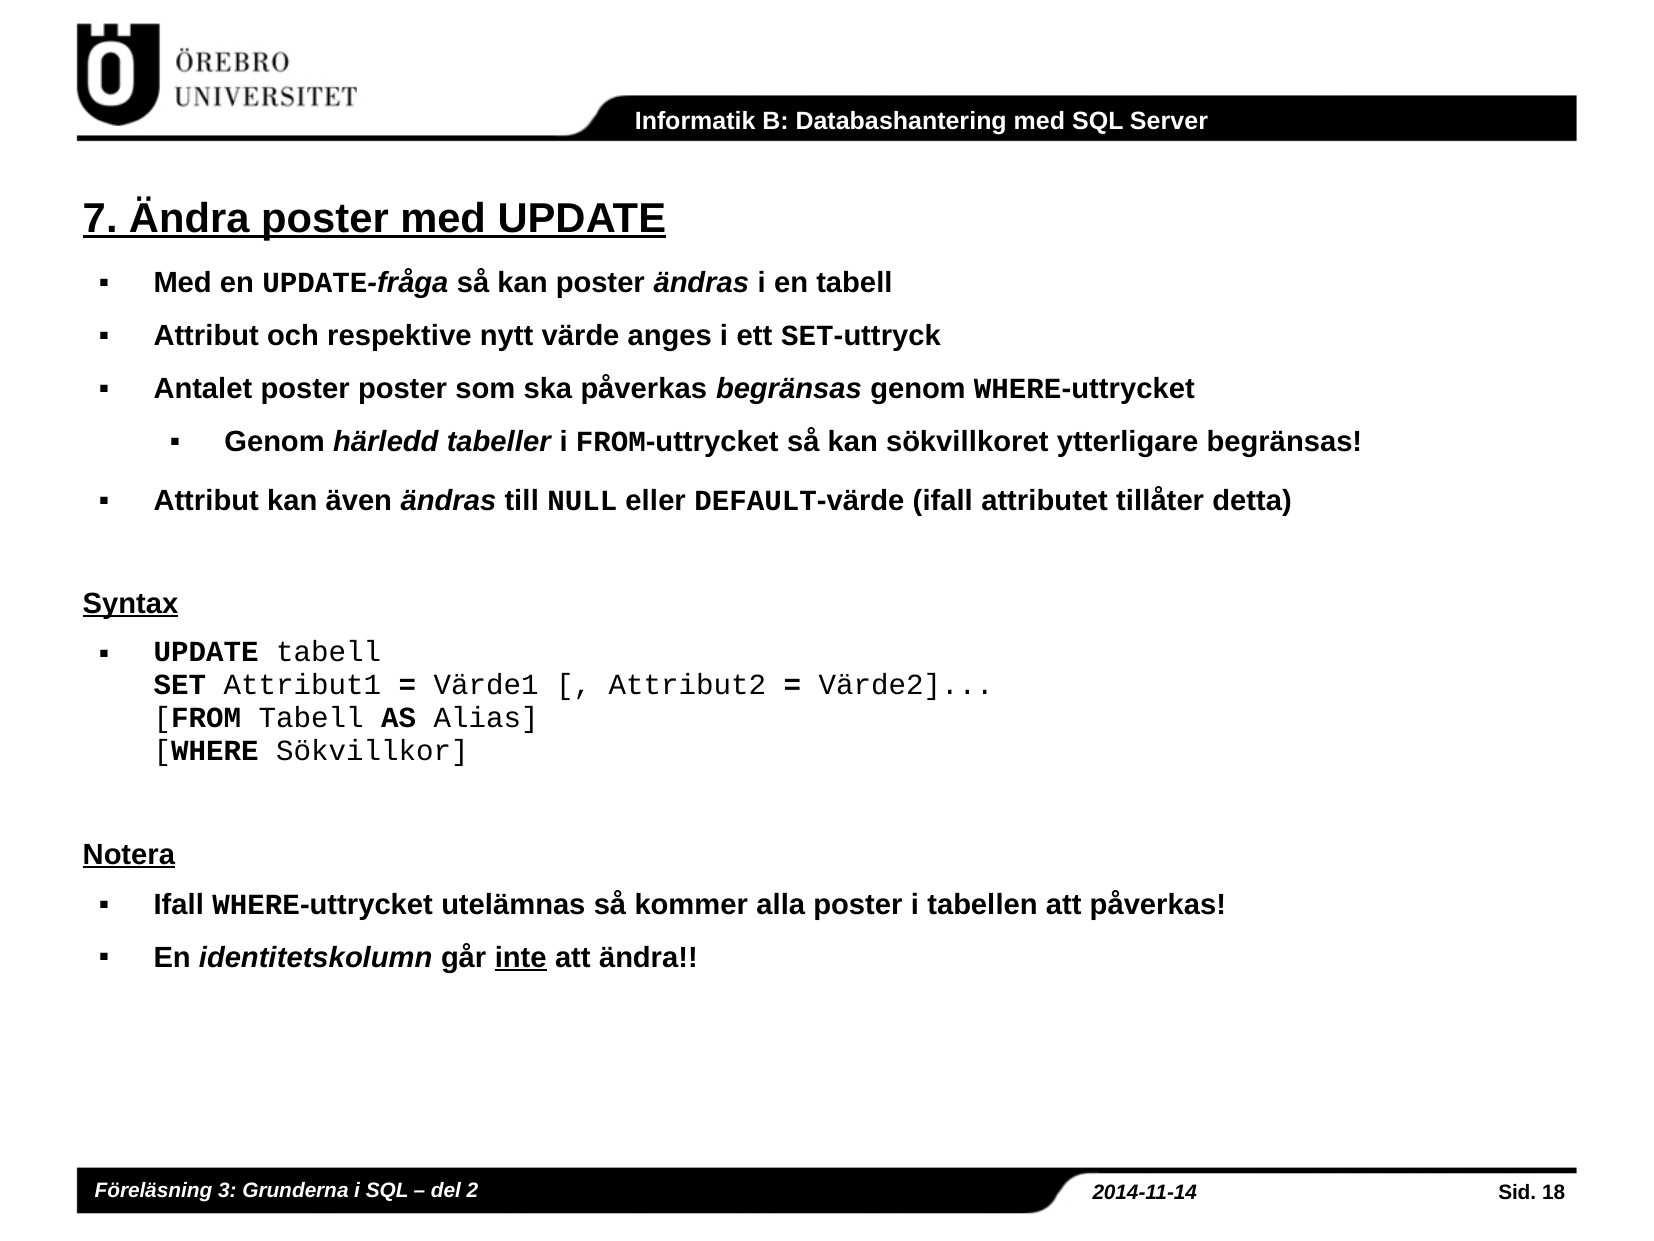

# 7. Ändra poster med UPDATE
Med en UPDATE-fråga så kan poster ändras i en tabell
Attribut och respektive nytt värde anges i ett SET-uttryck
Antalet poster poster som ska påverkas begränsas genom WHERE-uttrycket
Genom härledd tabeller i FROM-uttrycket så kan sökvillkoret ytterligare begränsas!
Attribut kan även ändras till NULL eller DEFAULT-värde (ifall attributet tillåter detta)
Syntax
UPDATE tabell
SET Attribut1 = Värde1 [, Attribut2 = Värde2]...
[FROM Tabell AS Alias]
[WHERE Sökvillkor]
Notera
Ifall WHERE-uttrycket utelämnas så kommer alla poster i tabellen att påverkas!
En identitetskolumn går inte att ändra!!
Föreläsning 3: Grunderna i SQL – del 2
2014-11-14
18